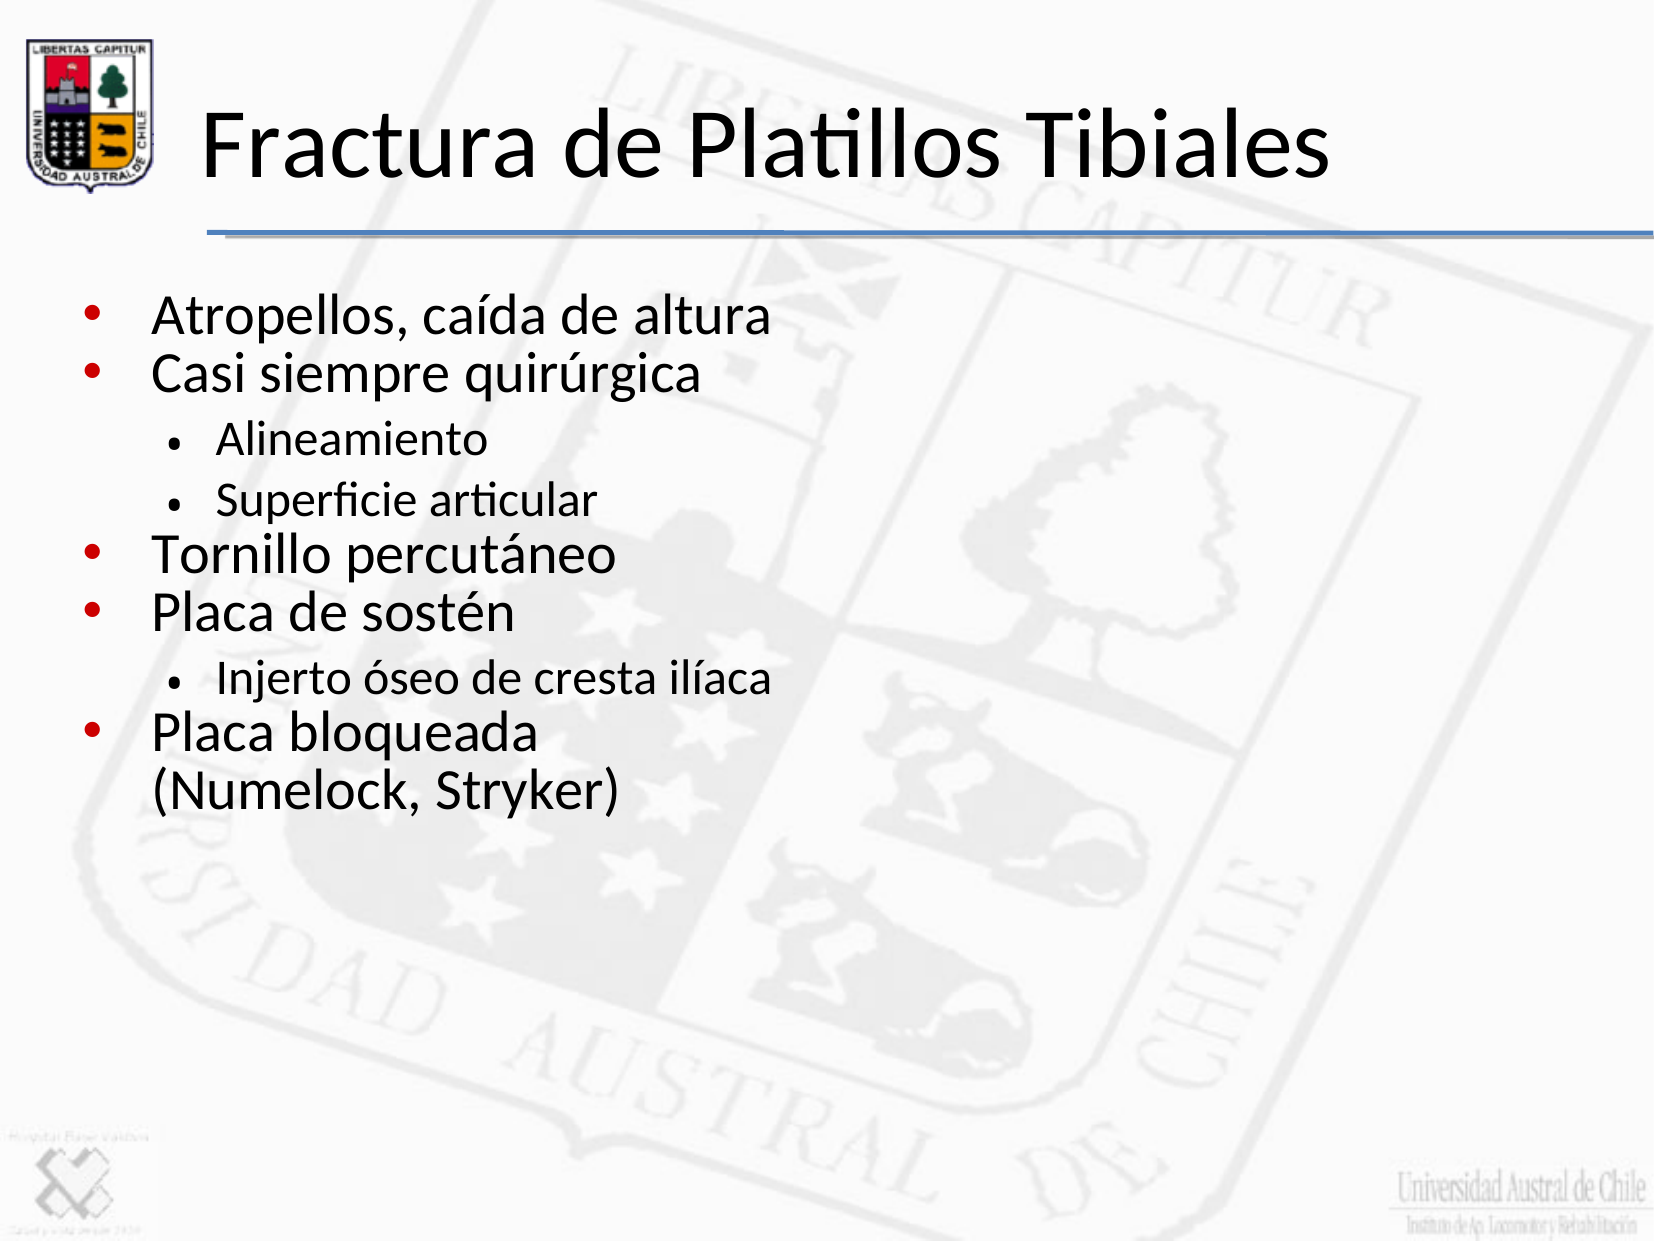

# Fractura de Platillos Tibiales
Atropellos, caída de altura
Casi siempre quirúrgica
Alineamiento
Superficie articular
Tornillo percutáneo
Placa de sostén
Injerto óseo de cresta ilíaca
Placa bloqueada (Numelock, Stryker)